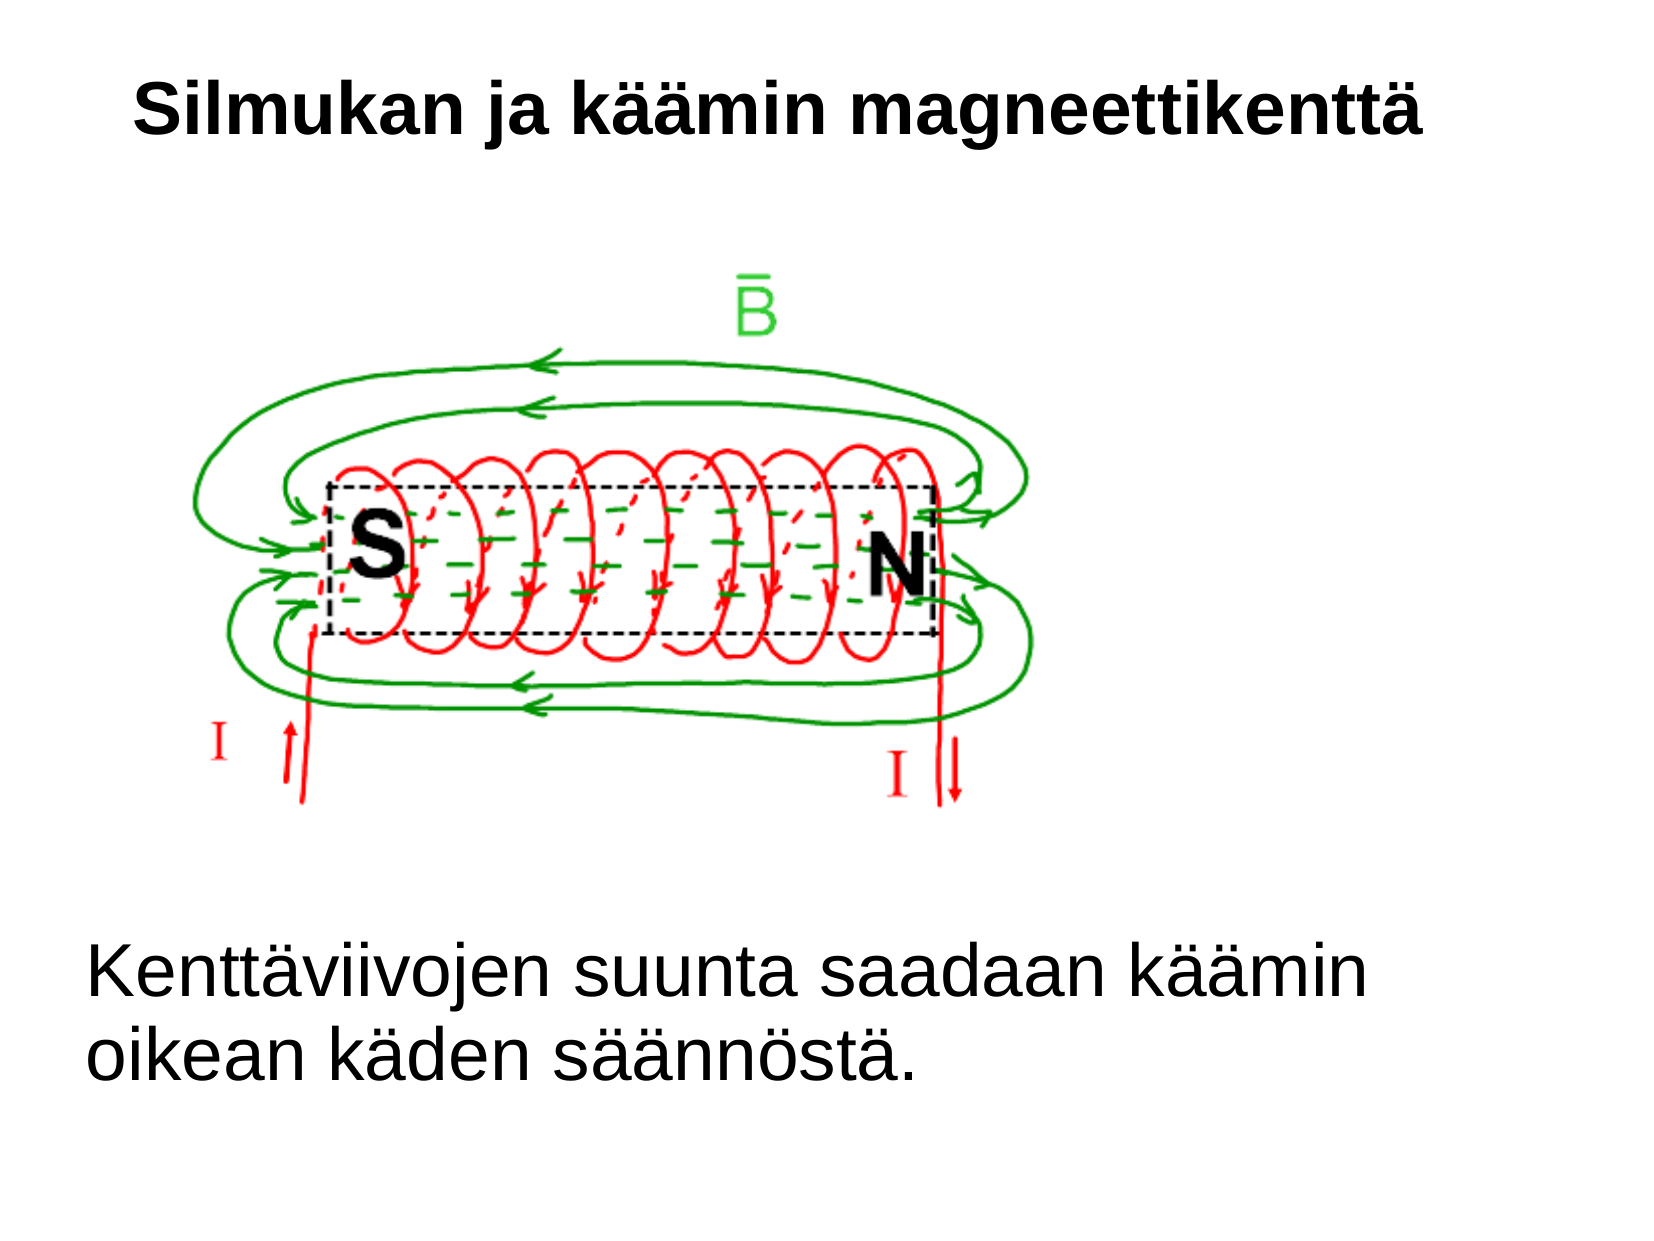

Silmukan ja käämin magneettikenttä
Kenttäviivojen suunta saadaan käämin oikean käden säännöstä.